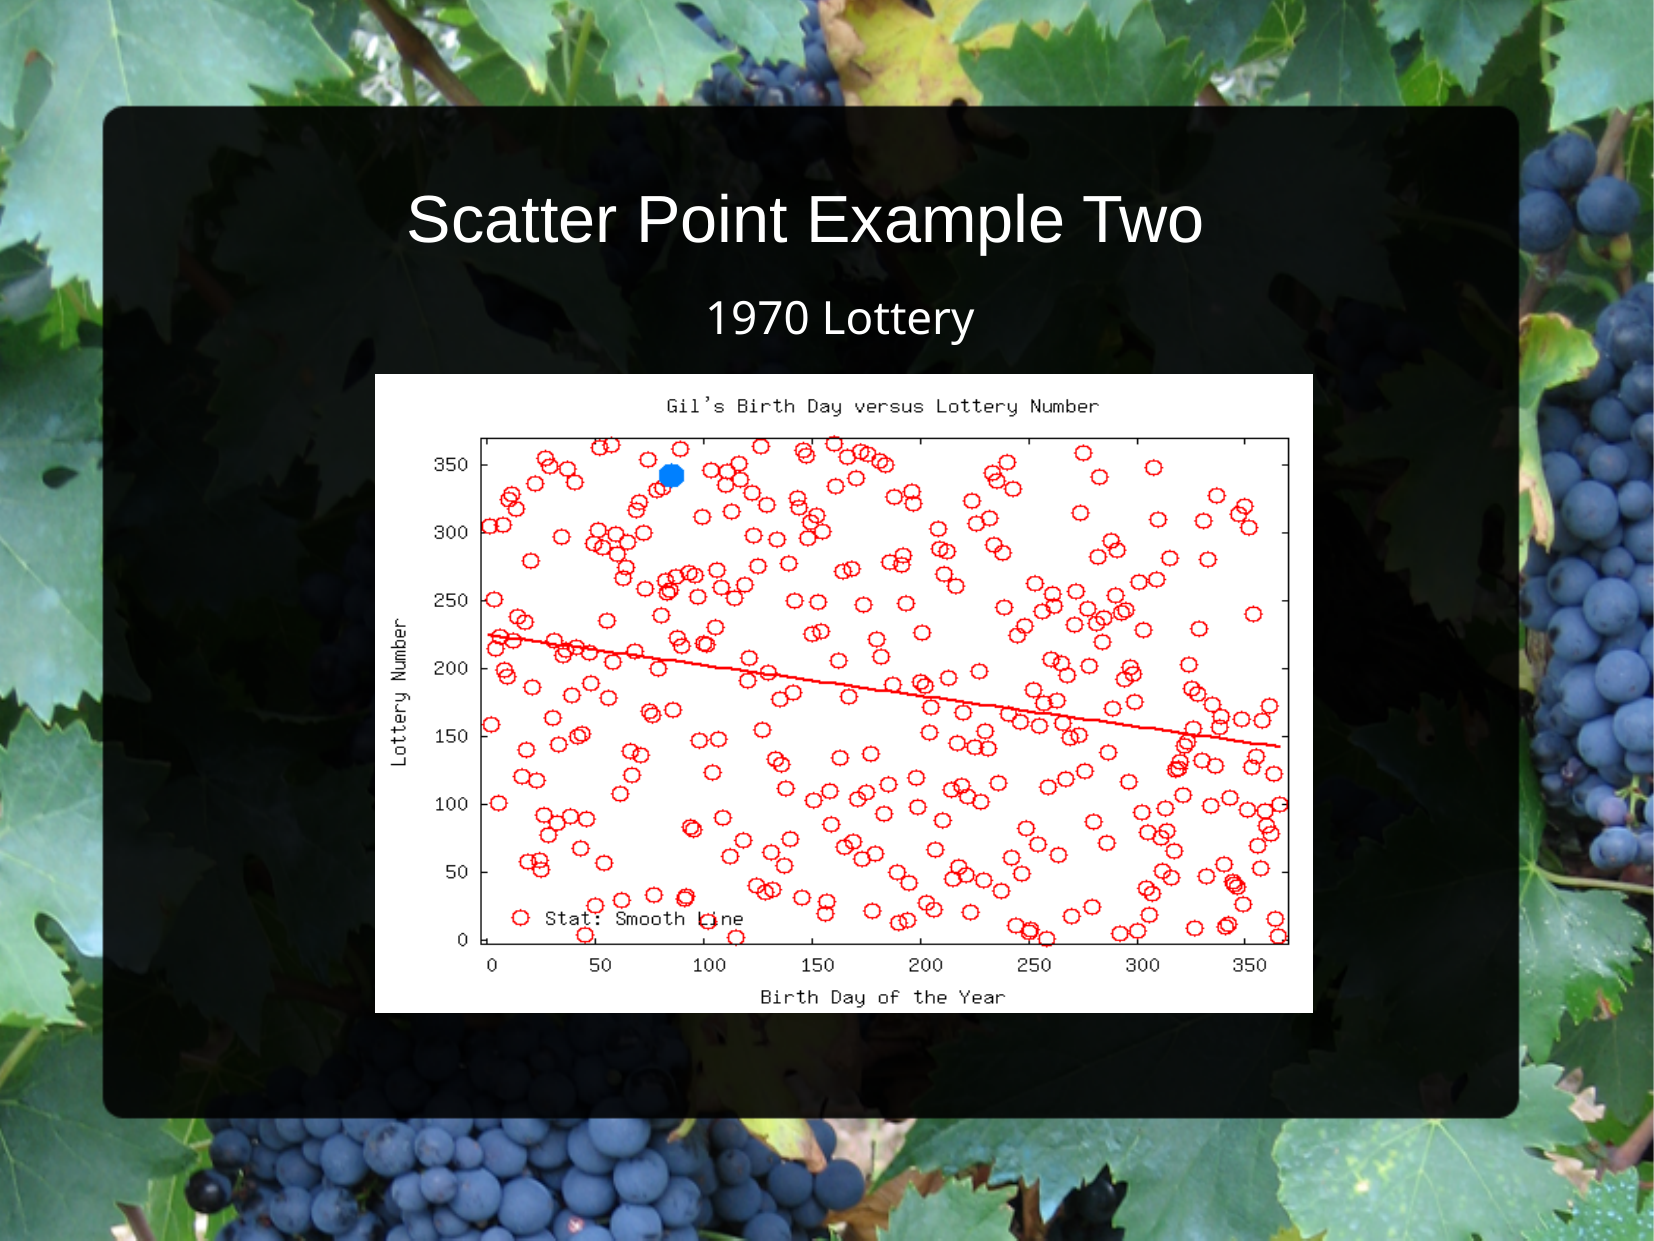

# Scatter Point Example Two
1970 Lottery